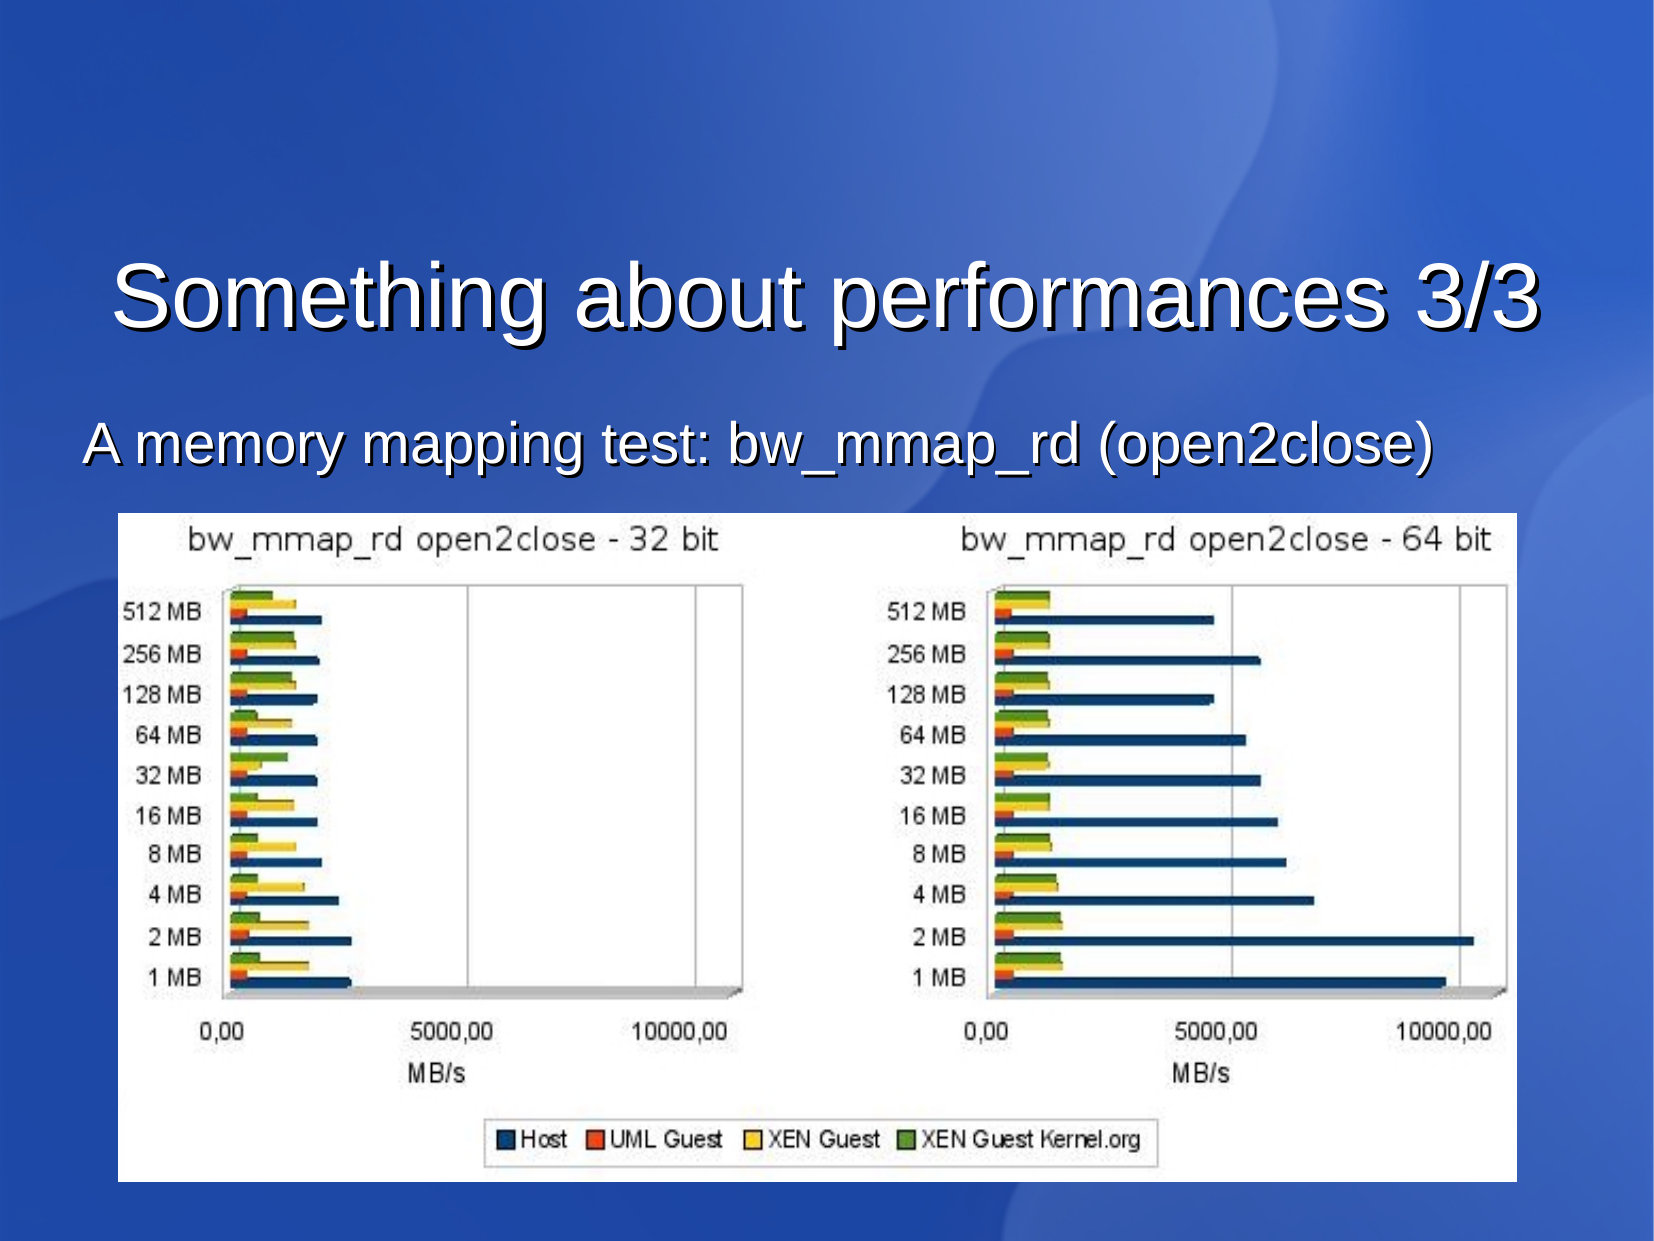

# Something about performances 3/3
A memory mapping test: bw_mmap_rd (open2close)